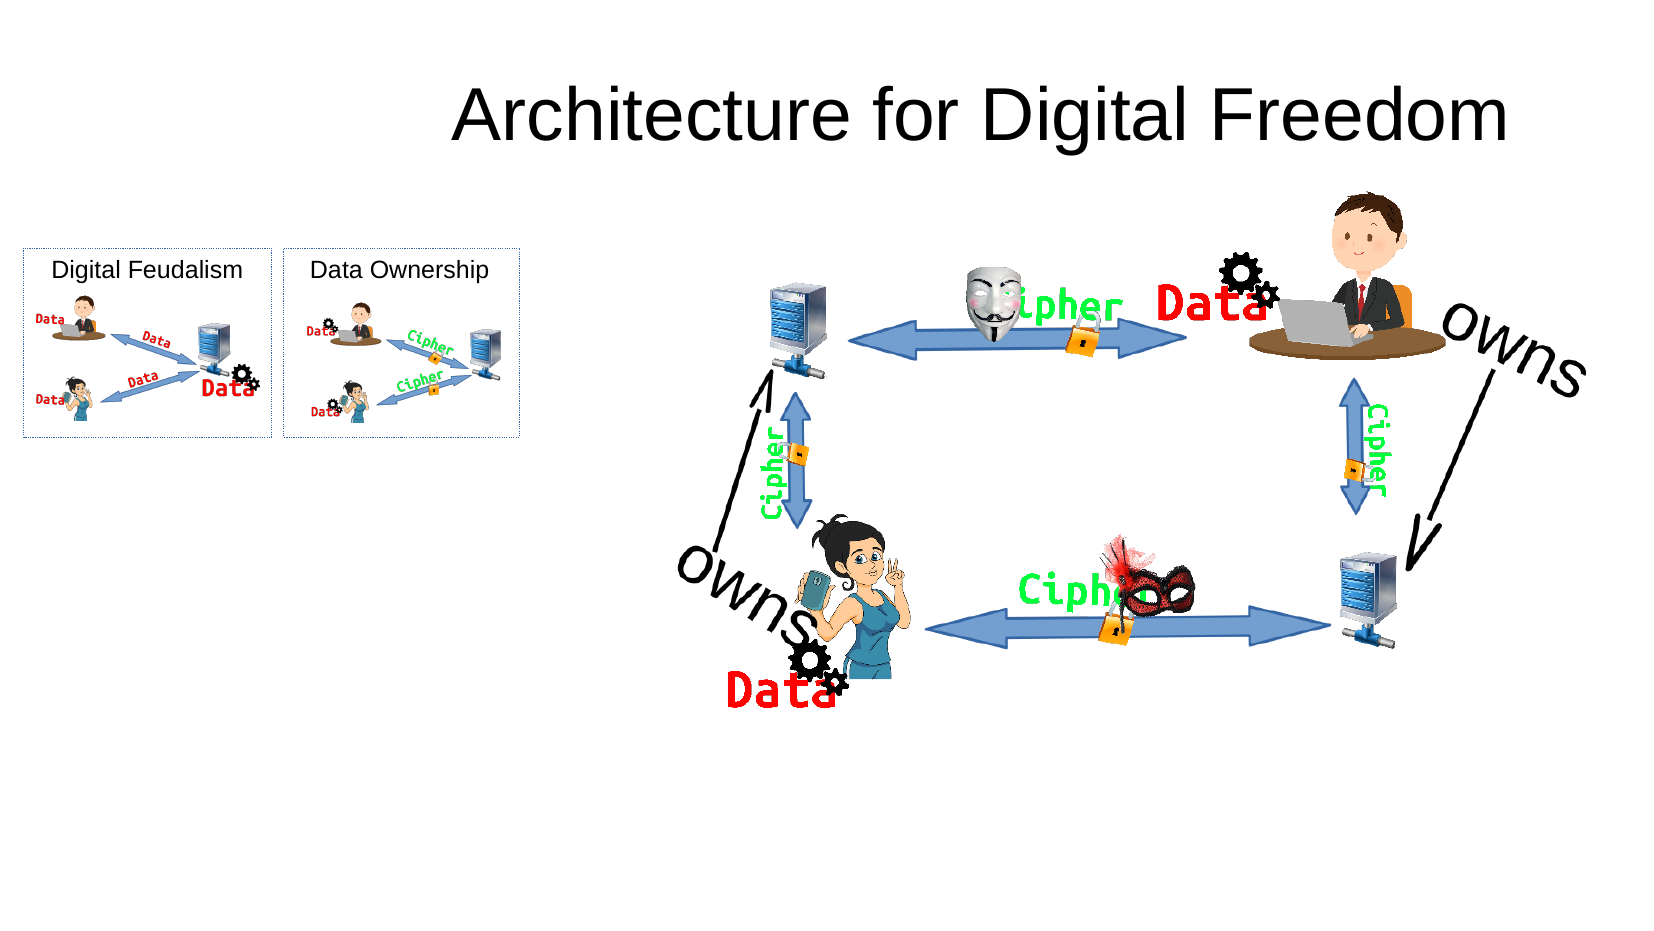

# Architecture for Digital Freedom
Digital Feudalism
Data Ownership